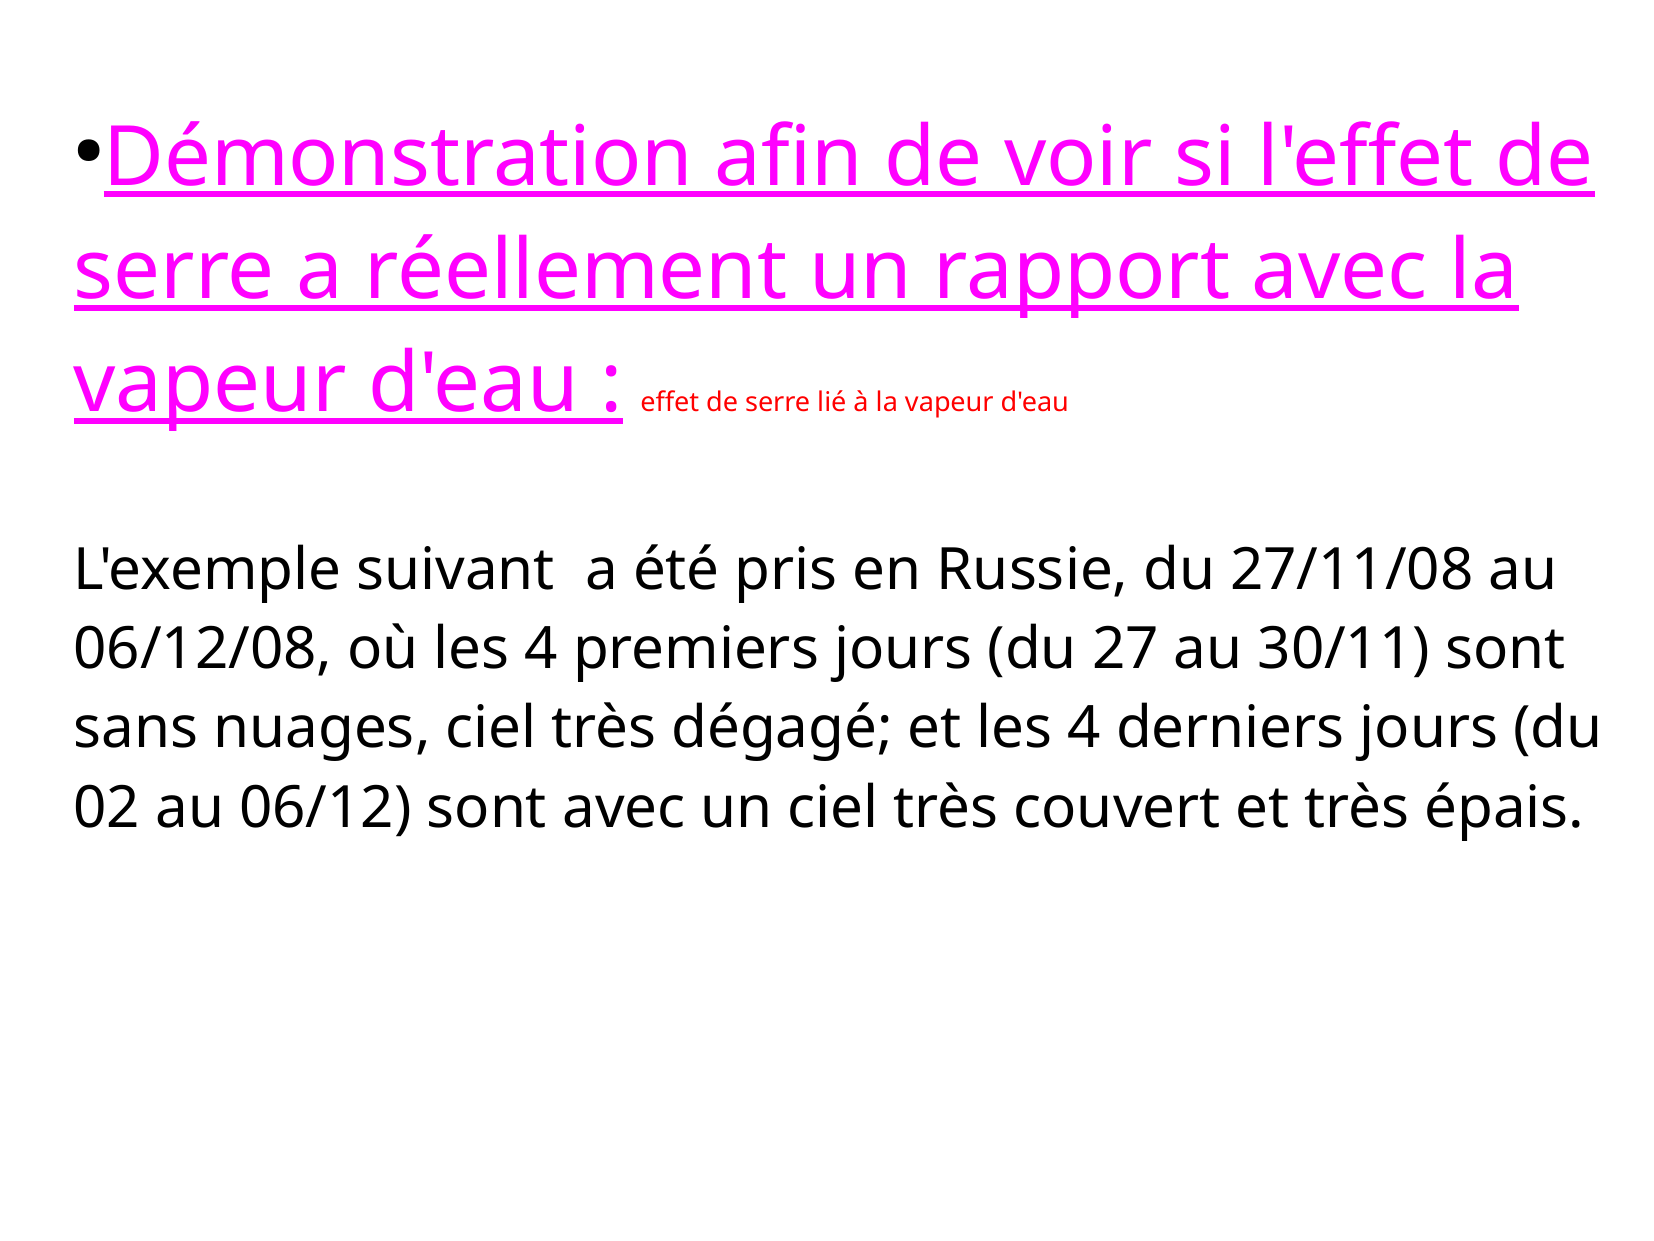

Démonstration afin de voir si l'effet de serre a réellement un rapport avec la vapeur d'eau : effet de serre lié à la vapeur d'eau
L'exemple suivant a été pris en Russie, du 27/11/08 au 06/12/08, où les 4 premiers jours (du 27 au 30/11) sont sans nuages, ciel très dégagé; et les 4 derniers jours (du 02 au 06/12) sont avec un ciel très couvert et très épais.